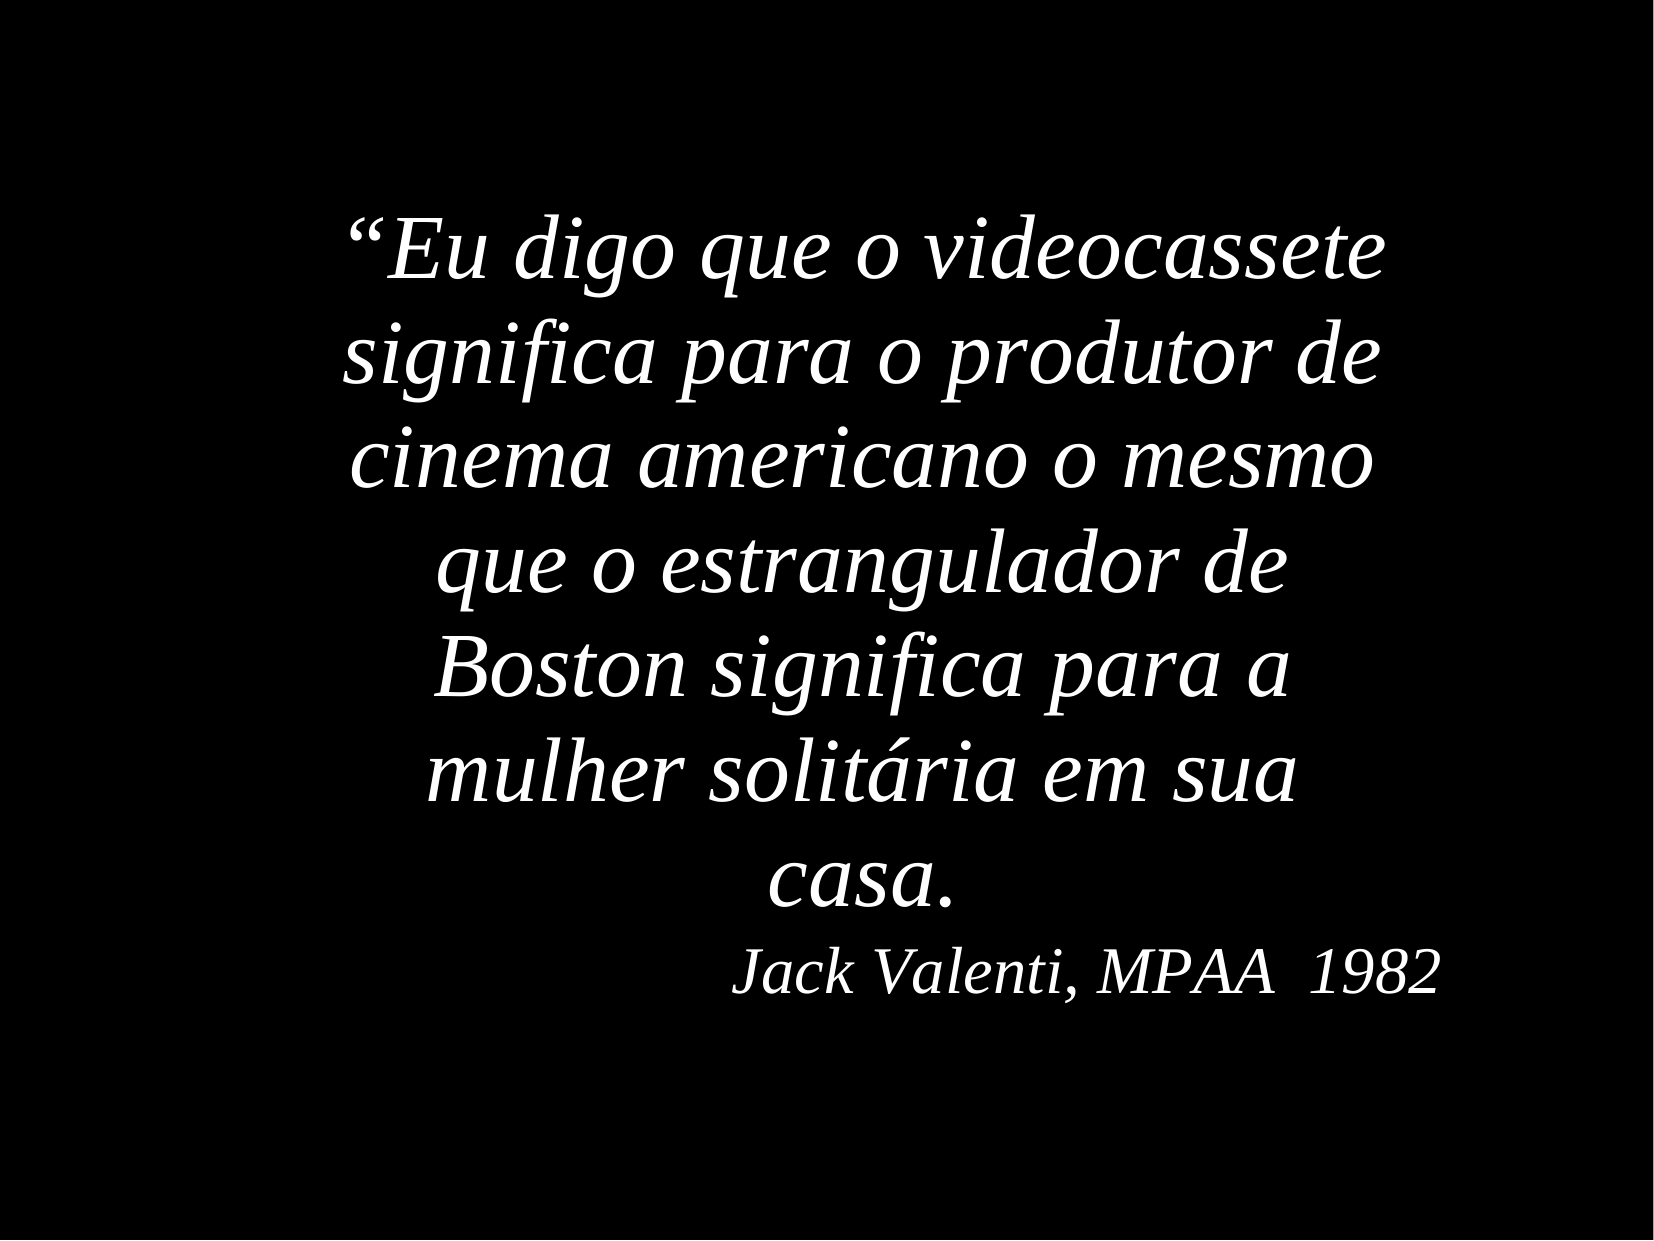

# “Eu digo que o videocassete significa para o produtor de cinema americano o mesmo que o estrangulador de Boston significa para a mulher solitária em sua casa.
Jack Valenti, MPAA 1982